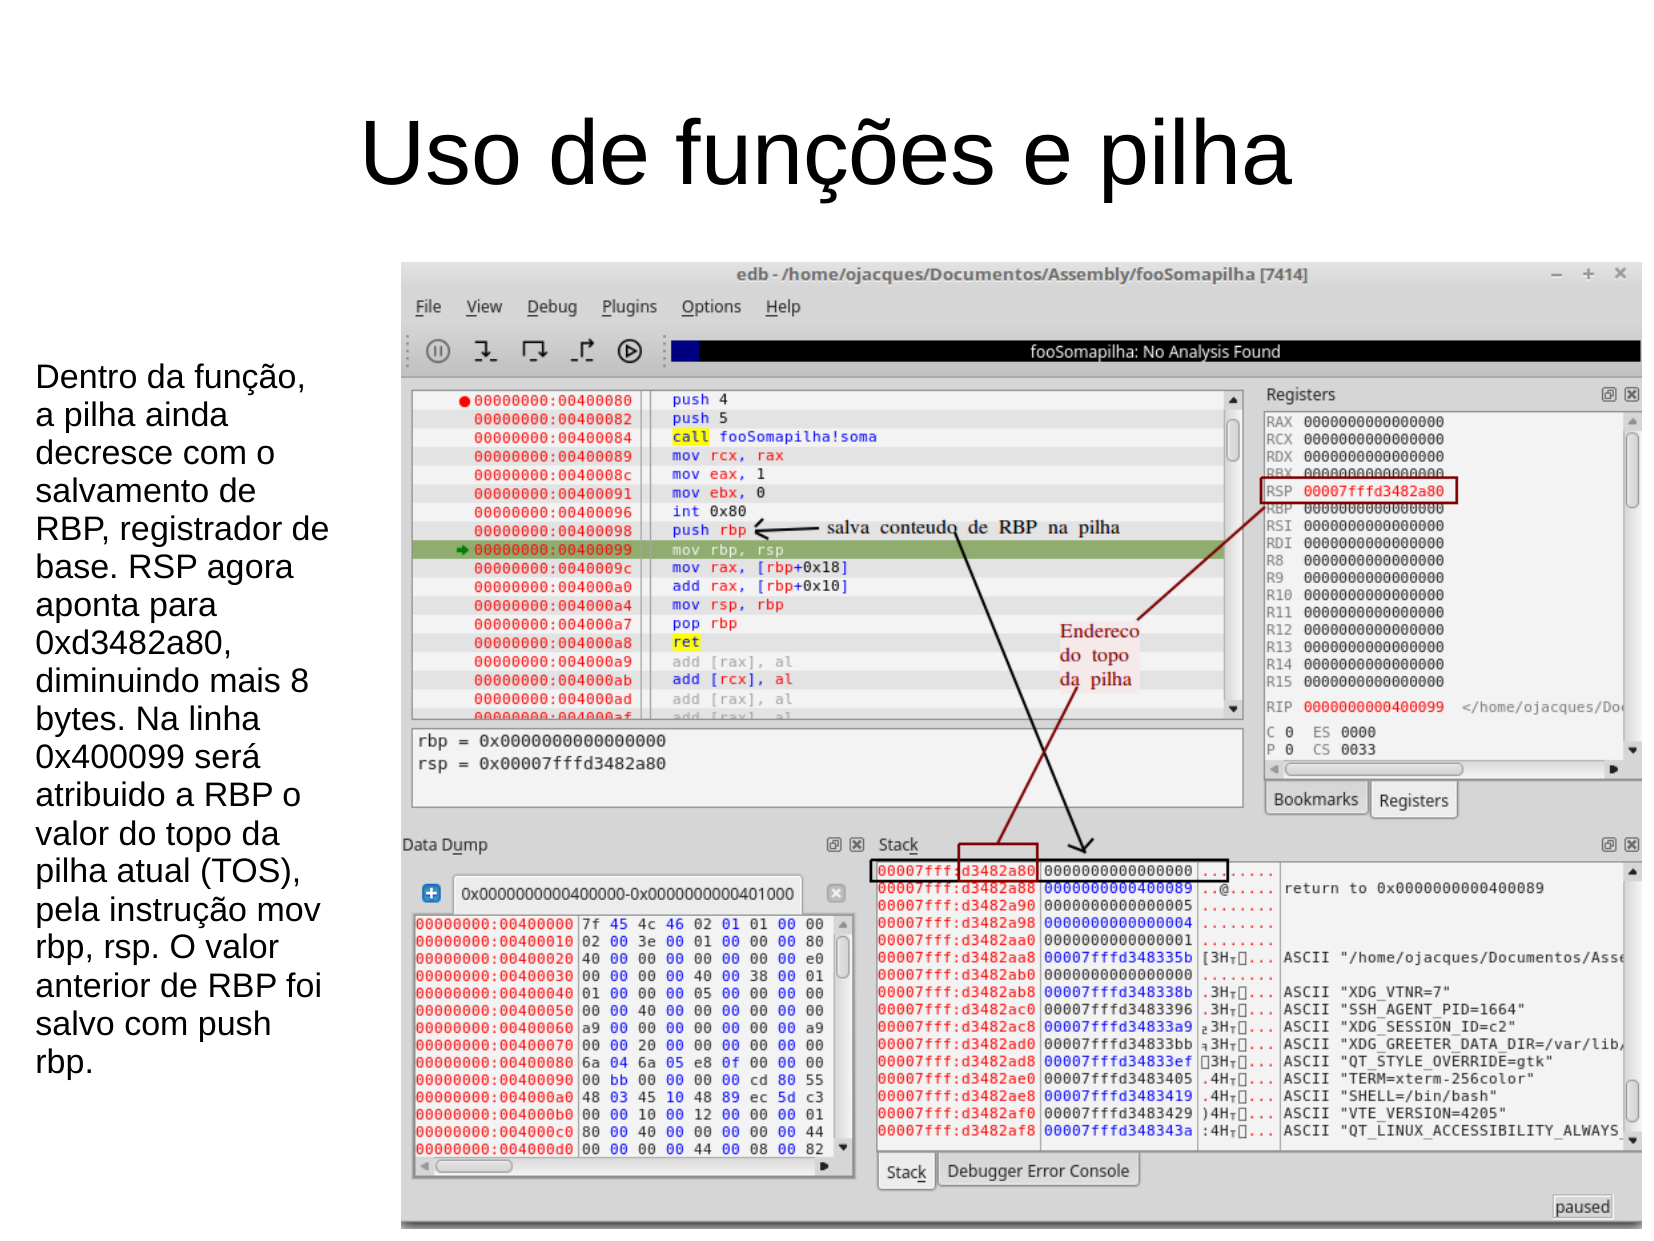

# Uso de funções e pilha
Dentro da função, a pilha ainda decresce com o salvamento de RBP, registrador de base. RSP agora aponta para 0xd3482a80, diminuindo mais 8 bytes. Na linha 0x400099 será atribuido a RBP o valor do topo da pilha atual (TOS), pela instrução mov rbp, rsp. O valor anterior de RBP foi salvo com push rbp.